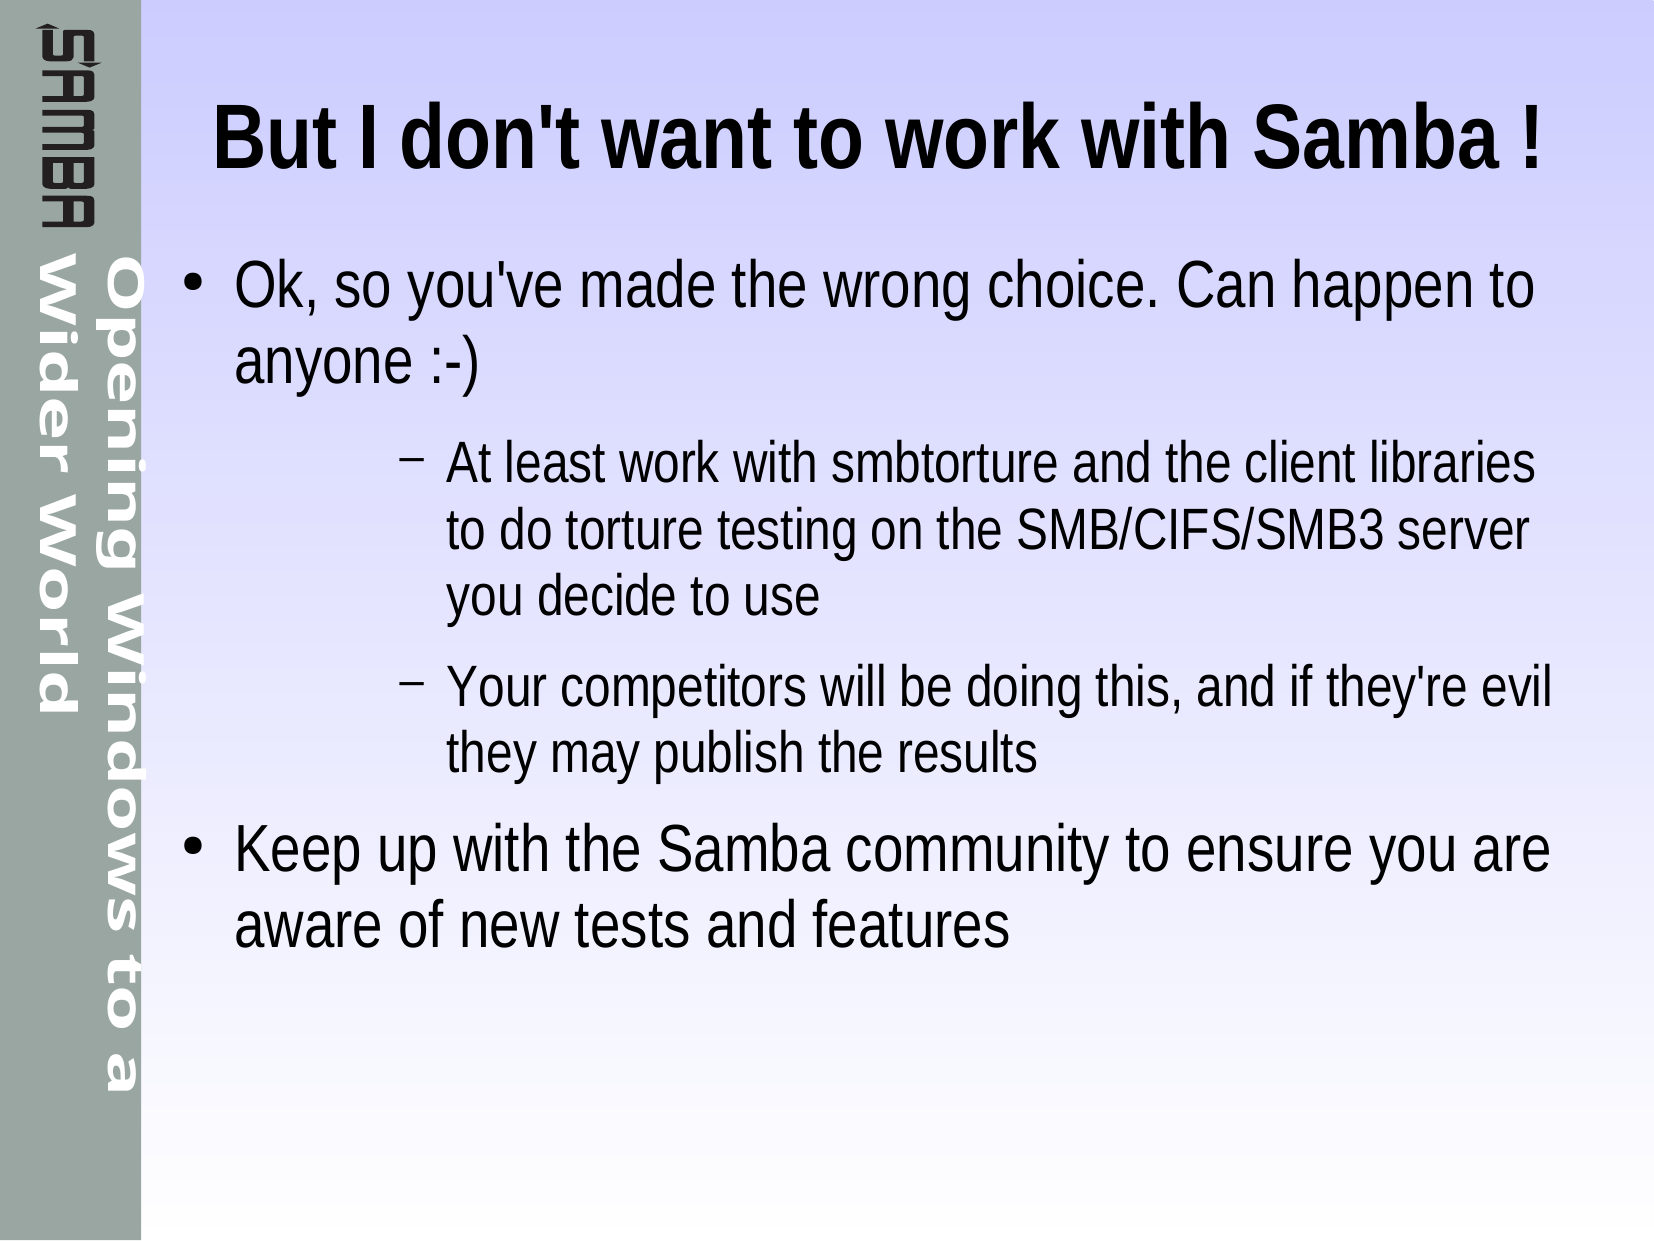

# But I don't want to work with Samba !
Ok, so you've made the wrong choice. Can happen to anyone :-)
At least work with smbtorture and the client libraries to do torture testing on the SMB/CIFS/SMB3 server you decide to use
Your competitors will be doing this, and if they're evil they may publish the results
Keep up with the Samba community to ensure you are aware of new tests and features